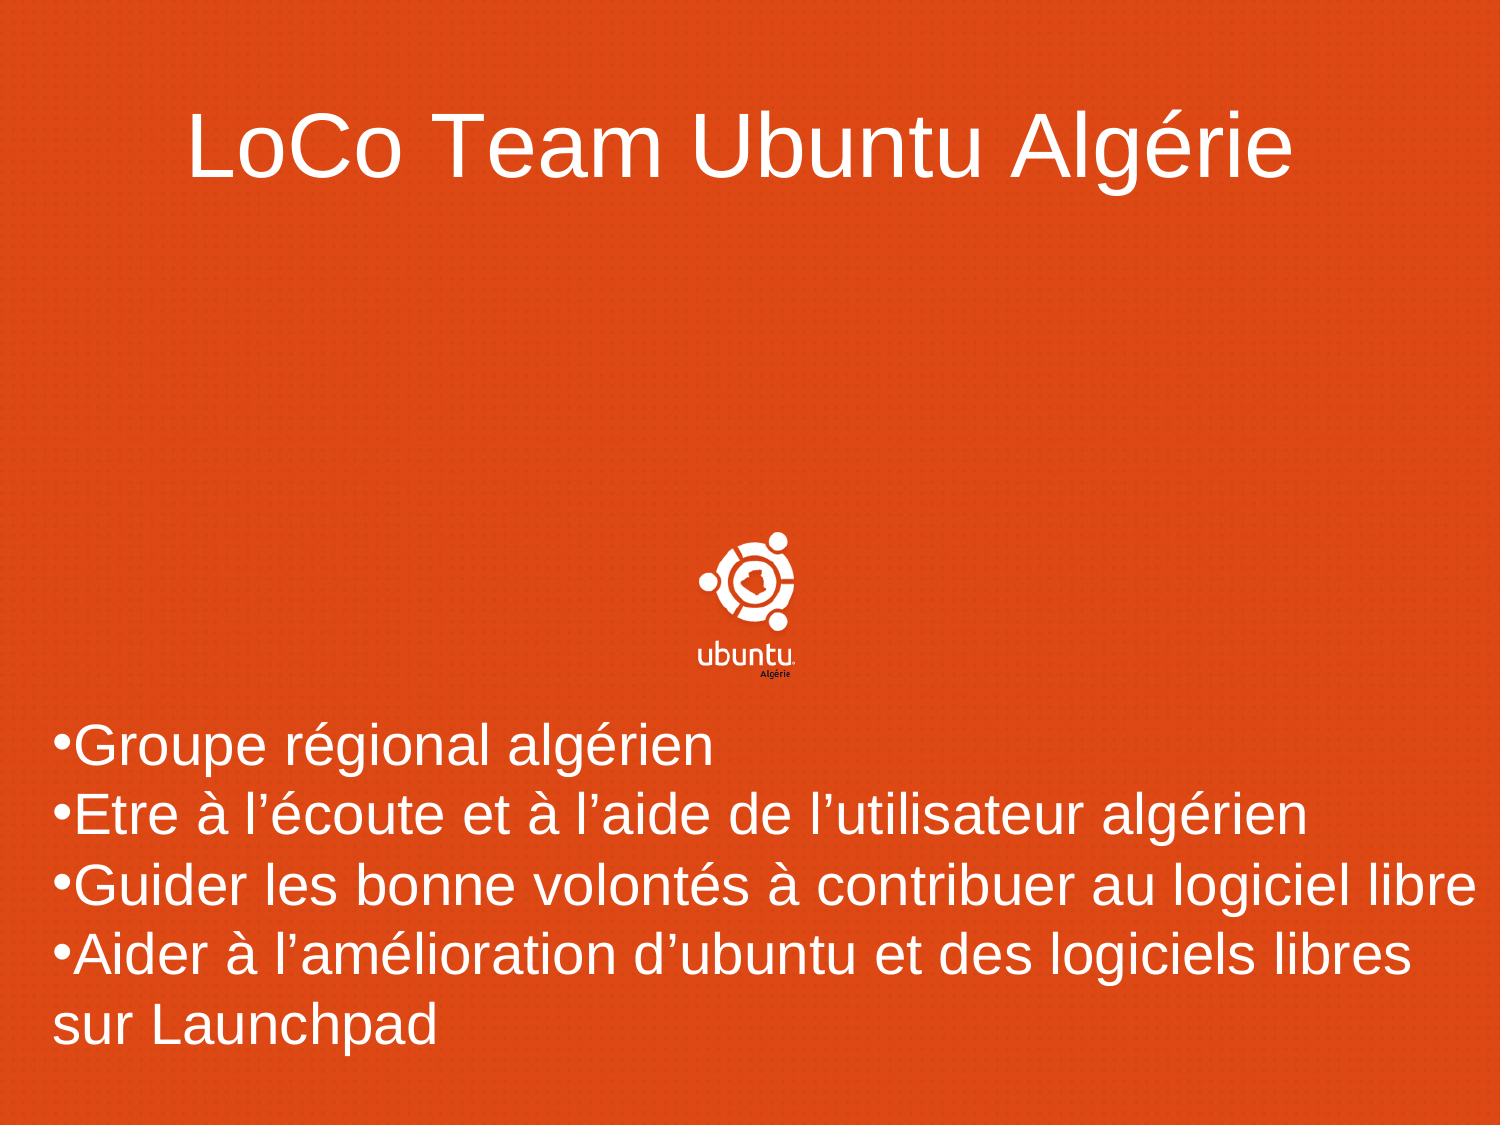

LoCo Team Ubuntu Algérie
Groupe régional algérien
Etre à l’écoute et à l’aide de l’utilisateur algérien
Guider les bonne volontés à contribuer au logiciel libre
Aider à l’amélioration d’ubuntu et des logiciels libres sur Launchpad